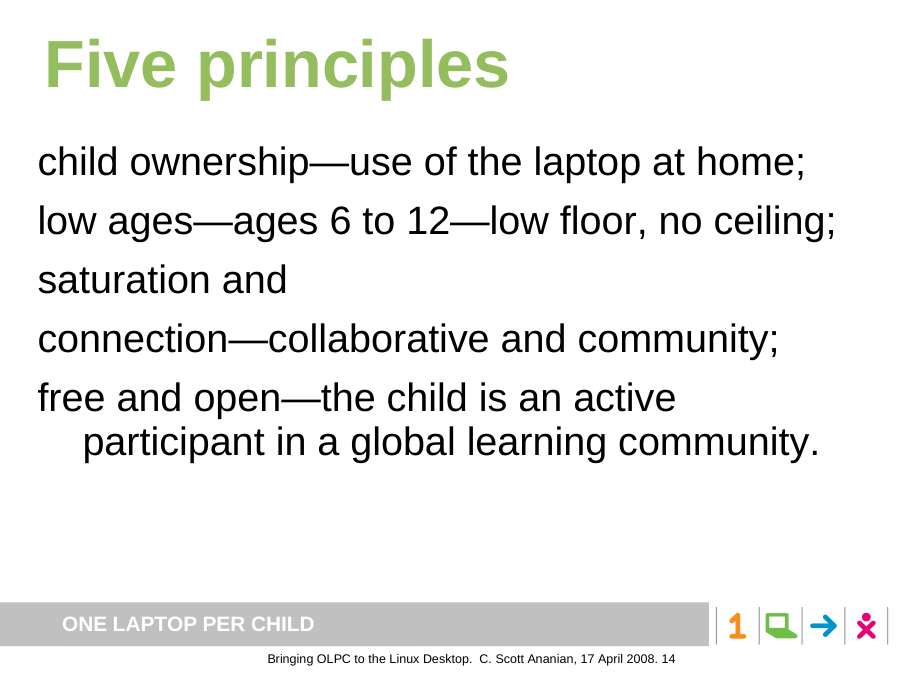

# Five principles
child ownership—use of the laptop at home;
low ages—ages 6 to 12—low floor, no ceiling;
saturation and
connection—collaborative and community;
free and open—the child is an active participant in a global learning community.